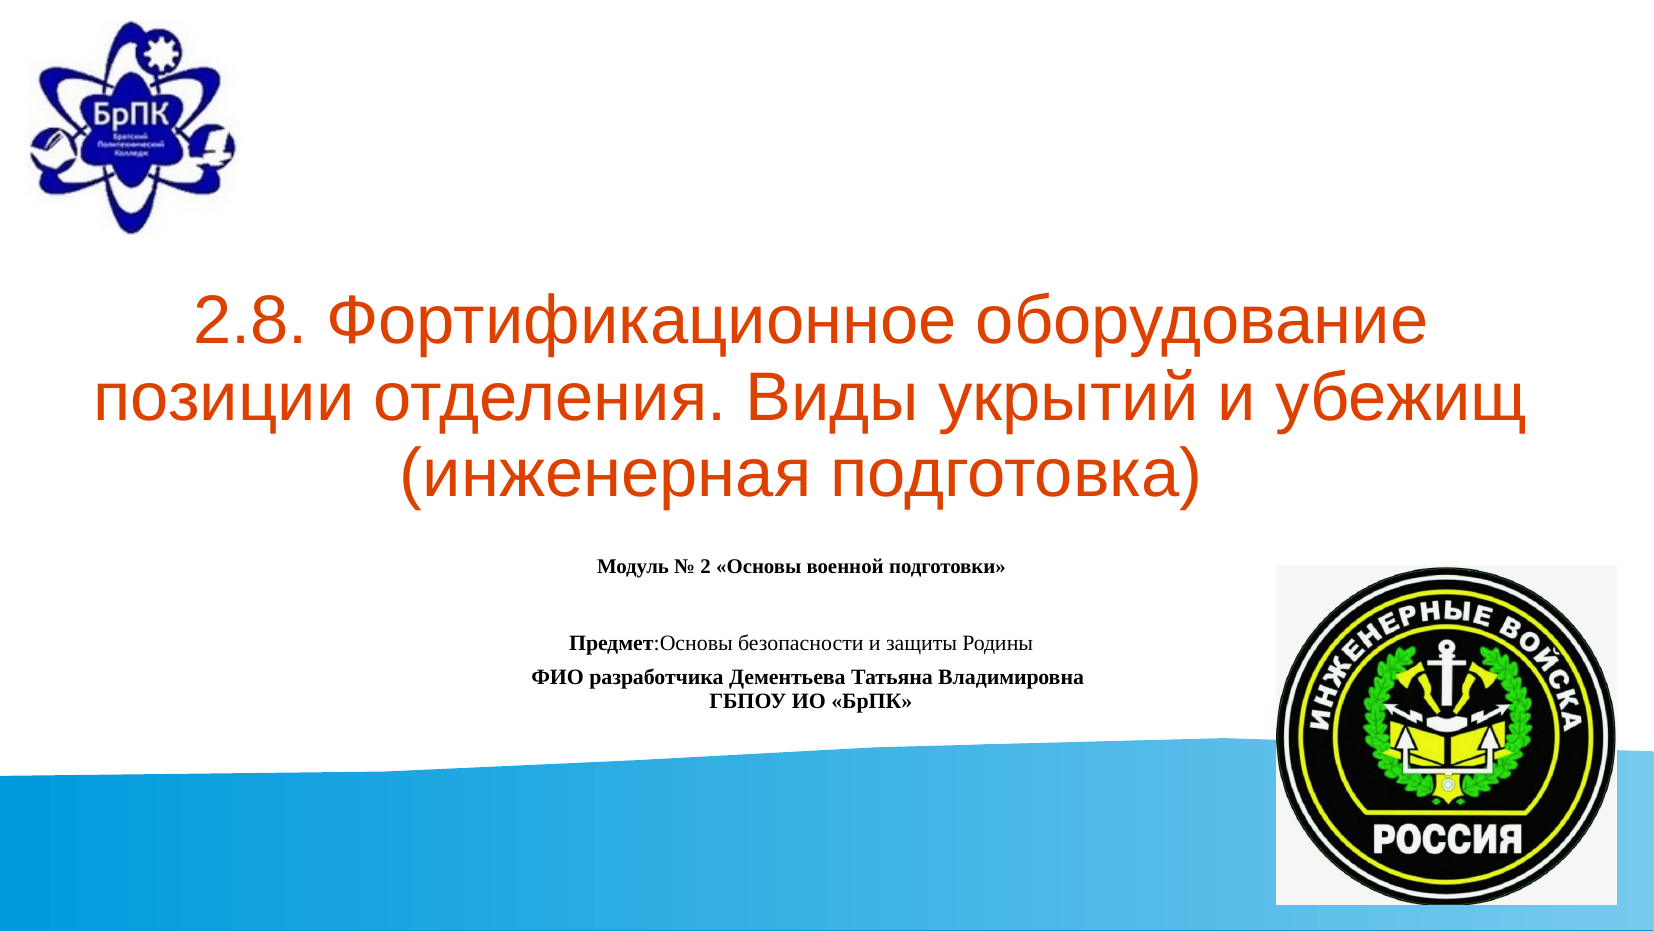

# 2.8. Фортификационное оборудование позиции отделения. Виды укрытий и убежищ (инженерная подготовка) Модуль № 2 «Основы военной подготовки» Предмет:Основы безопасности и защиты Родины ФИО разработчика Дементьева Татьяна Владимировна ГБПОУ ИО «БрПК»